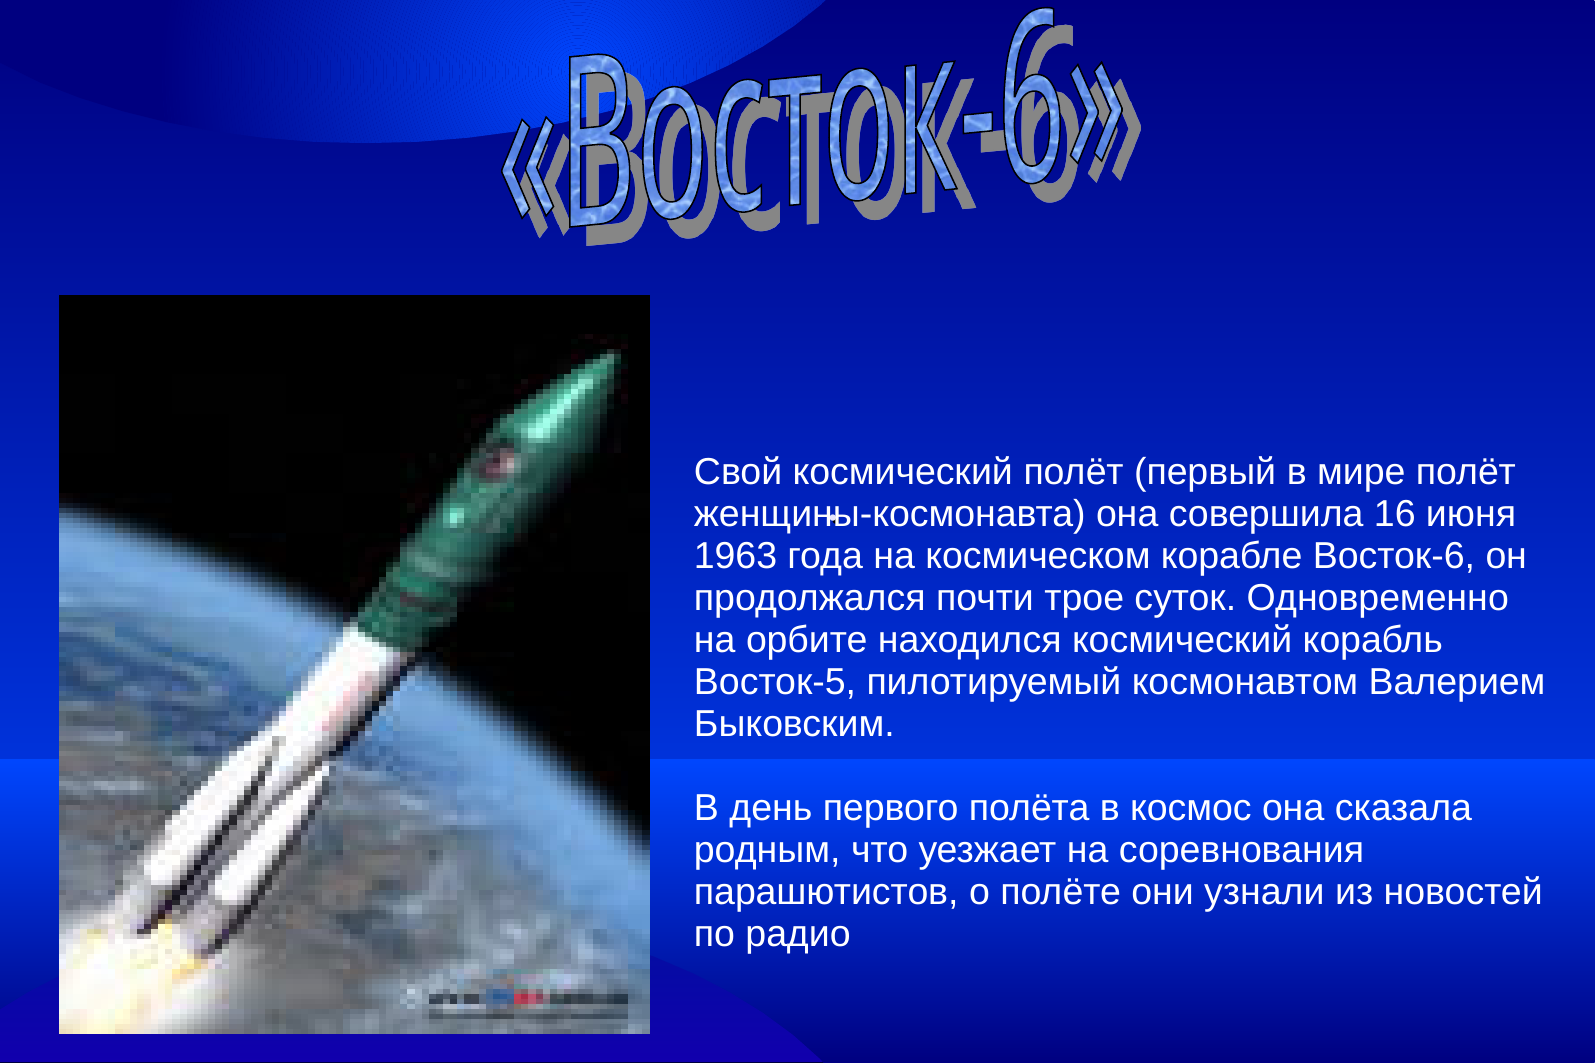

«Восток-6»
#
Биография.
Свой космический полёт (первый в мире полёт женщины-космонавта) она совершила 16 июня 1963 года на космическом корабле Восток-6, он продолжался почти трое суток. Одновременно на орбите находился космический корабль Восток-5, пилотируемый космонавтом Валерием Быковским.
В день первого полёта в космос она сказала родным, что уезжает на соревнования парашютистов, о полёте они узнали из новостей по радио
.